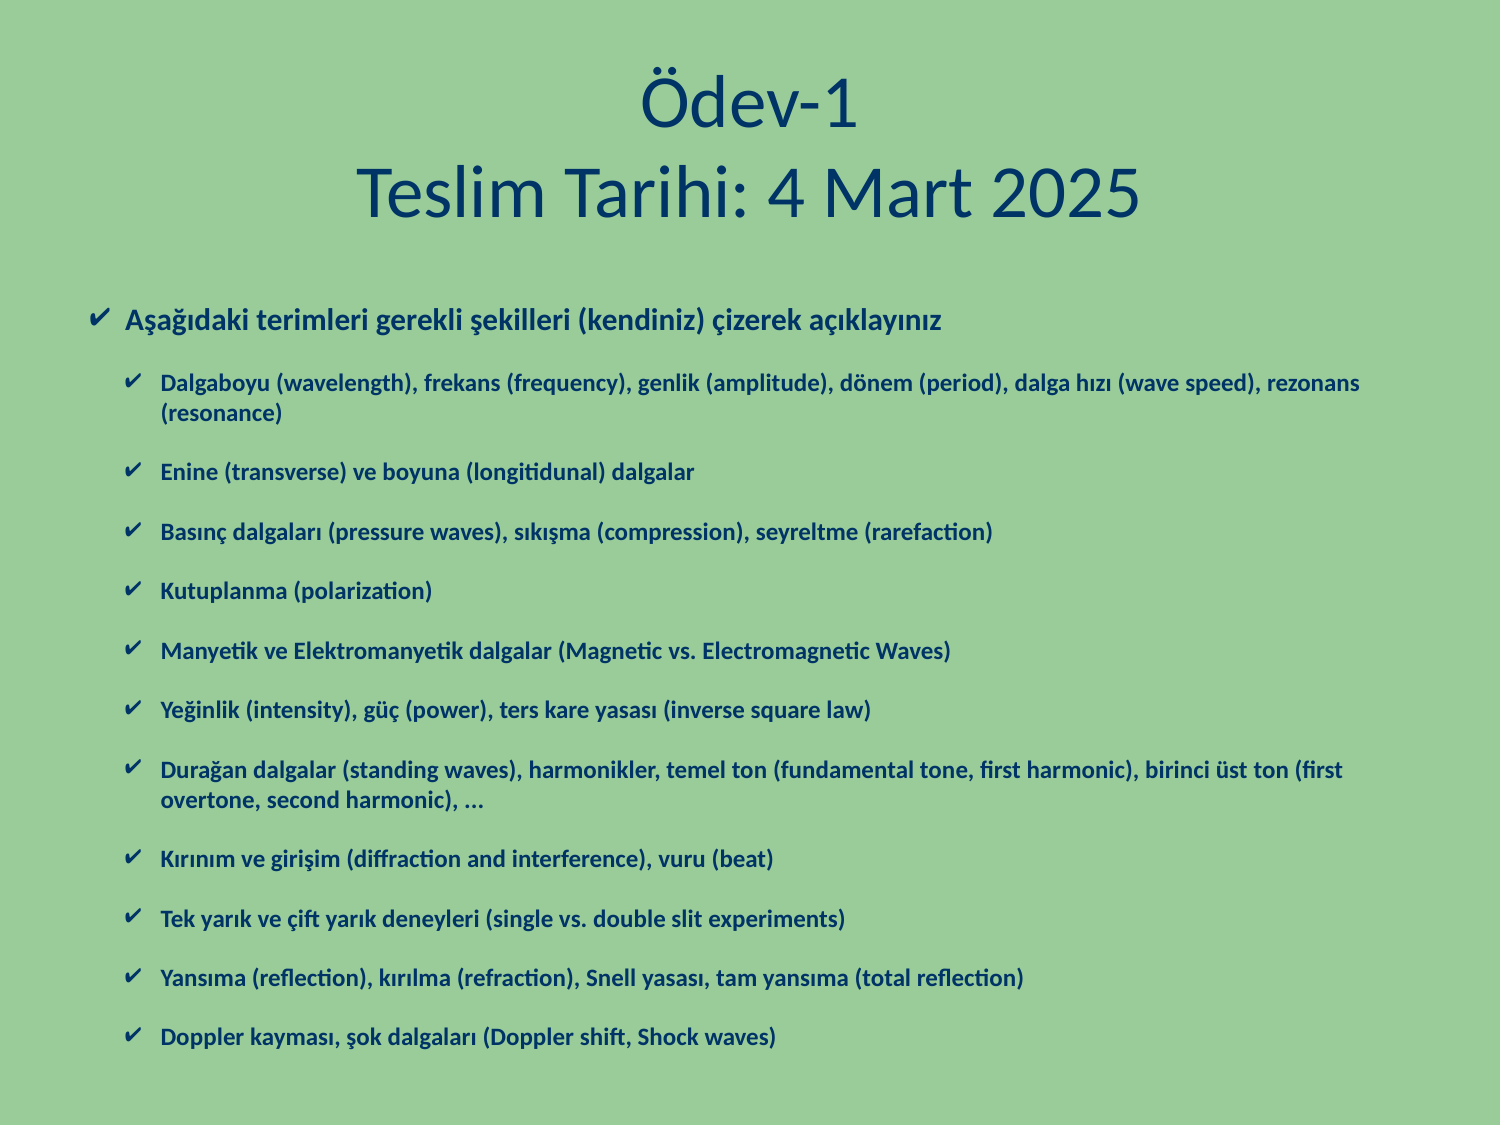

# Ödev-1 Teslim Tarihi: 4 Mart 2025
Aşağıdaki terimleri gerekli şekilleri (kendiniz) çizerek açıklayınız
Dalgaboyu (wavelength), frekans (frequency), genlik (amplitude), dönem (period), dalga hızı (wave speed), rezonans (resonance)
Enine (transverse) ve boyuna (longitidunal) dalgalar
Basınç dalgaları (pressure waves), sıkışma (compression), seyreltme (rarefaction)
Kutuplanma (polarization)
Manyetik ve Elektromanyetik dalgalar (Magnetic vs. Electromagnetic Waves)
Yeğinlik (intensity), güç (power), ters kare yasası (inverse square law)
Durağan dalgalar (standing waves), harmonikler, temel ton (fundamental tone, first harmonic), birinci üst ton (first overtone, second harmonic), ...
Kırınım ve girişim (diffraction and interference), vuru (beat)
Tek yarık ve çift yarık deneyleri (single vs. double slit experiments)
Yansıma (reflection), kırılma (refraction), Snell yasası, tam yansıma (total reflection)
Doppler kayması, şok dalgaları (Doppler shift, Shock waves)